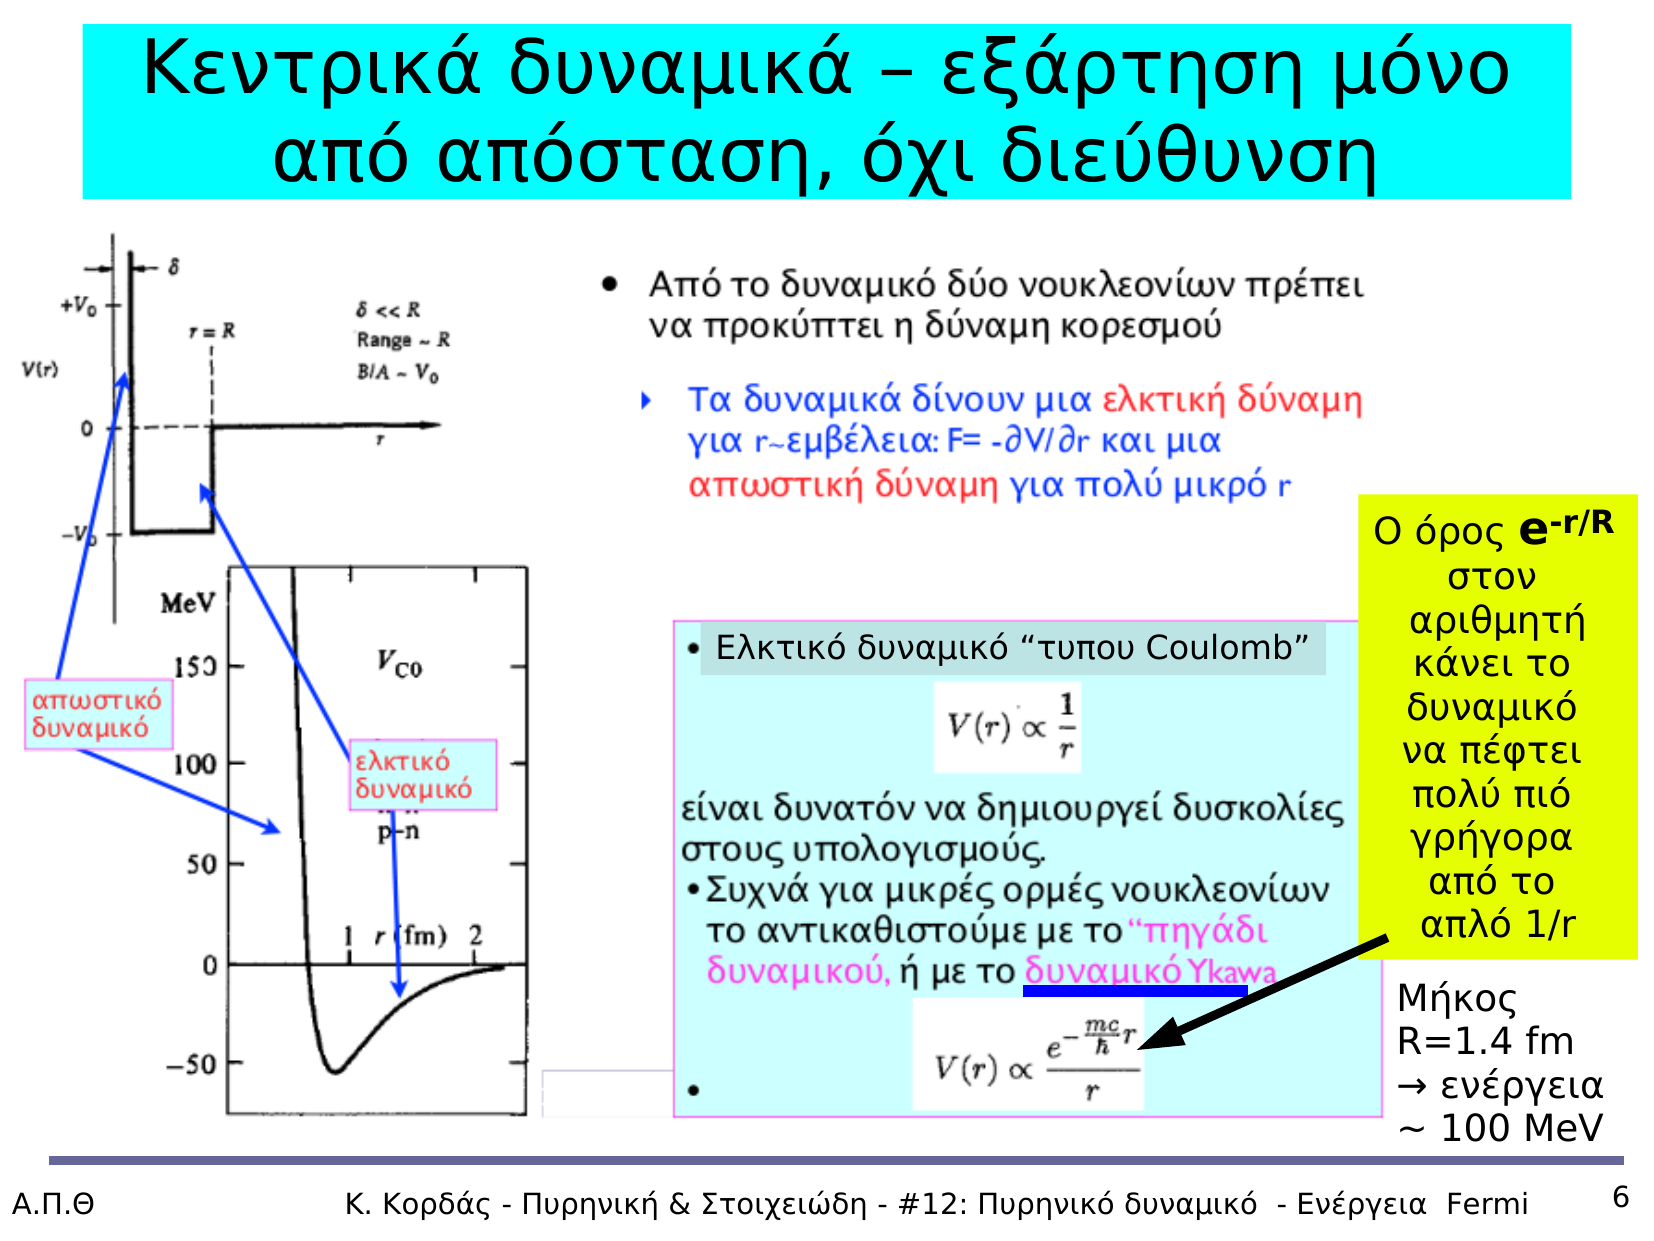

# Κεντρικά δυναμικά – εξάρτηση μόνο από απόσταση, όχι διεύθυνση
Ο όρος e-r/R
στον
αριθμητή
κάνει το
δυναμικό
να πέφτει
πολύ πιό
γρήγορα
από το
απλό 1/r
Eλκτικό δυναμικό “τυπου Coulomb”
Μήκος
R=1.4 fm
→ ενέργεια
~ 100 MeV
6
Α.Π.Θ
Κ. Κορδάς - Πυρηνική & Στοιχειώδη - #12: Πυρηνικό δυναμικό - Ενέργεια Fermi